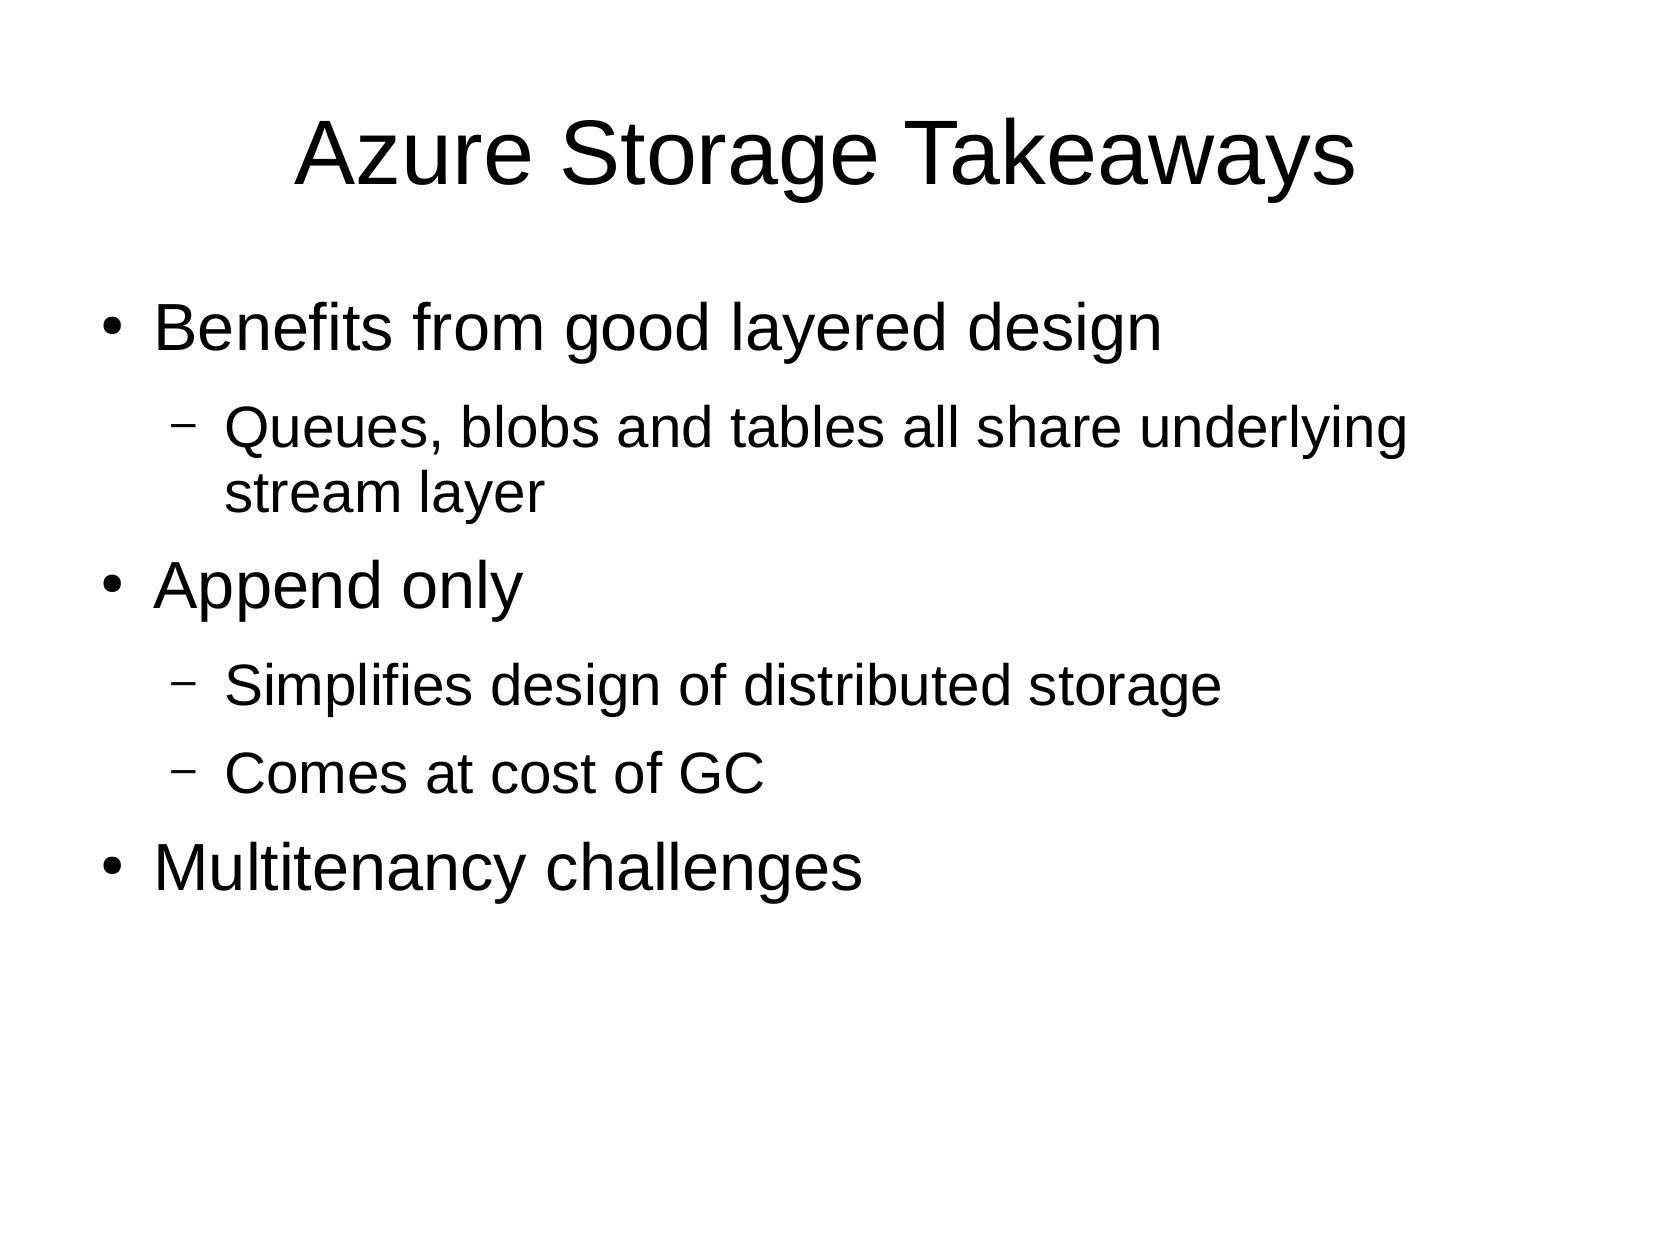

# Azure Storage Takeaways
Benefits from good layered design
Queues, blobs and tables all share underlying stream layer
Append only
Simplifies design of distributed storage
Comes at cost of GC
Multitenancy challenges